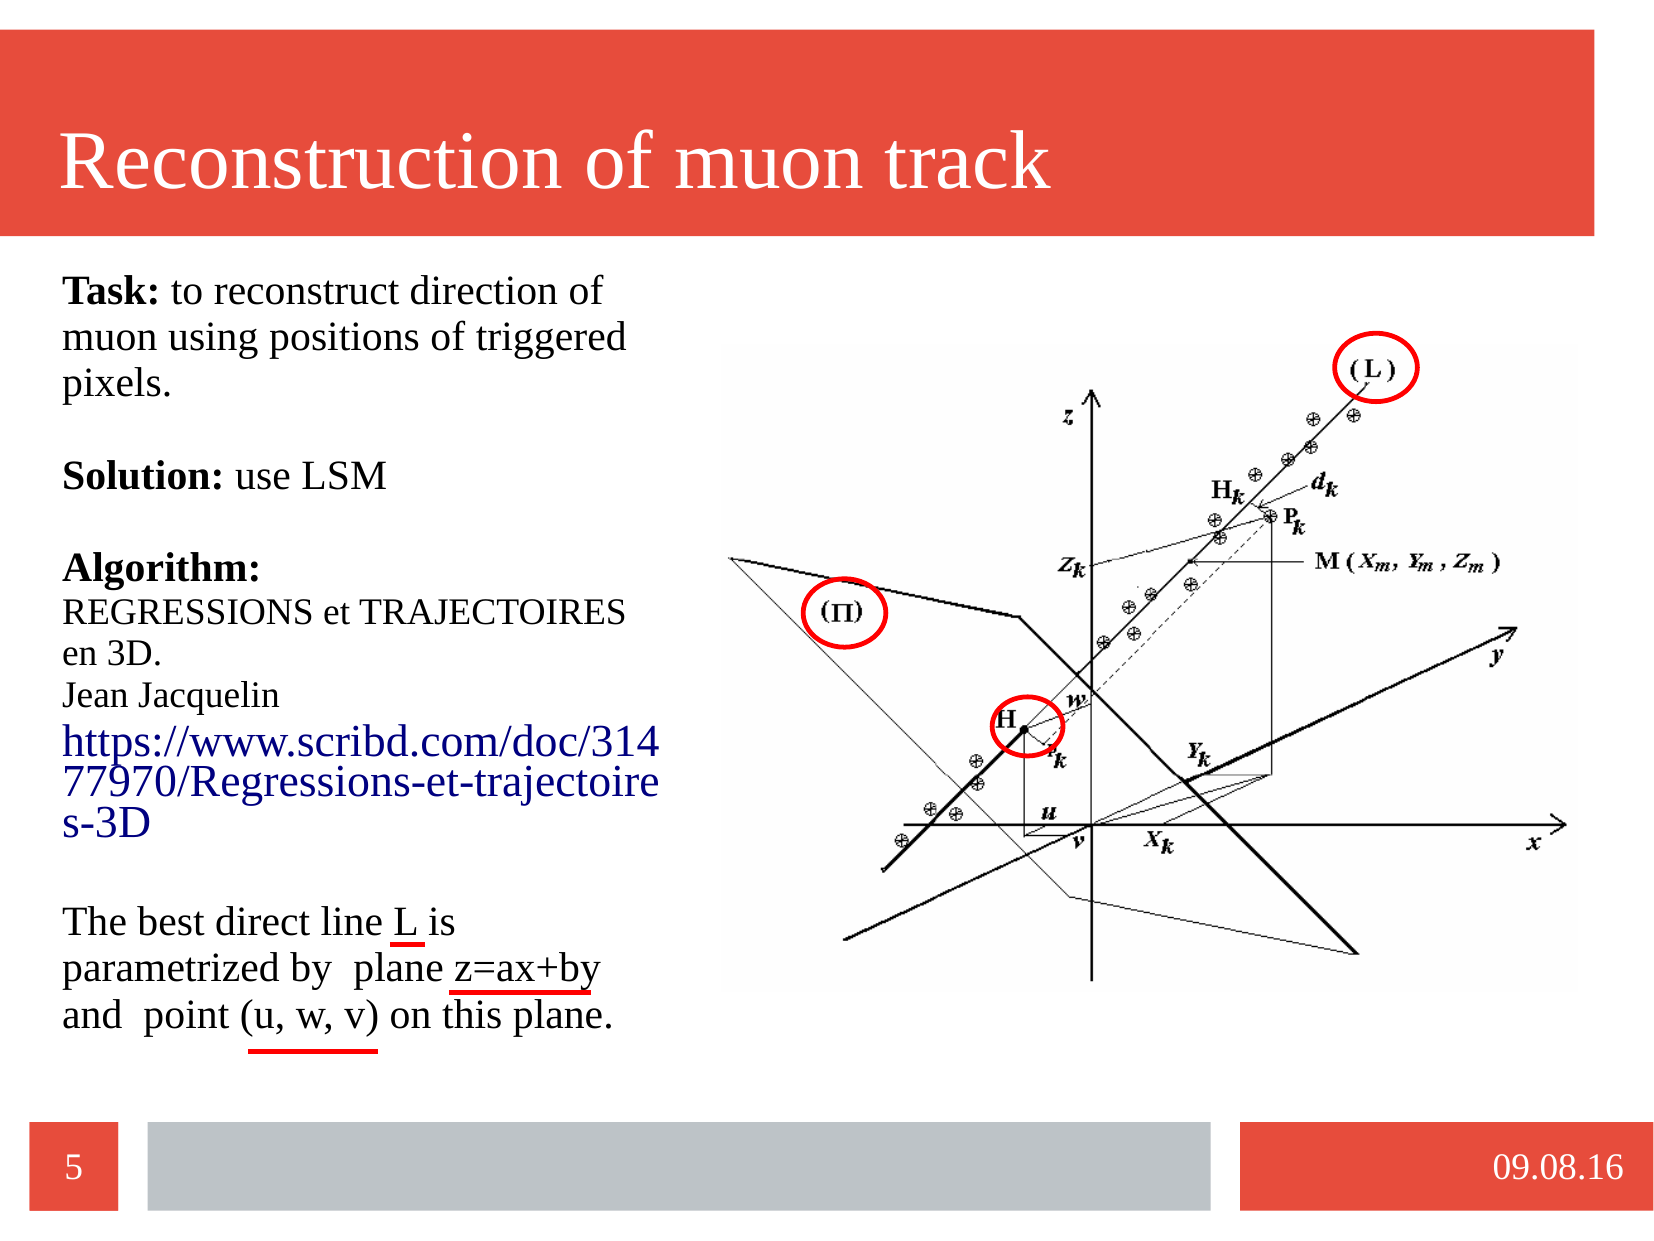

# Reconstruction of muon track
Task: to reconstruct direction of muon using positions of triggered pixels.
Solution: use LSM
Algorithm:
REGRESSIONS et TRAJECTOIRES en 3D.
Jean Jacquelin
https://www.scribd.com/doc/31477970/Regressions-et-trajectoires-3D
The best direct line L is parametrized by plane z=ax+by and point (u, w, v) on this plane.
5
09.08.16